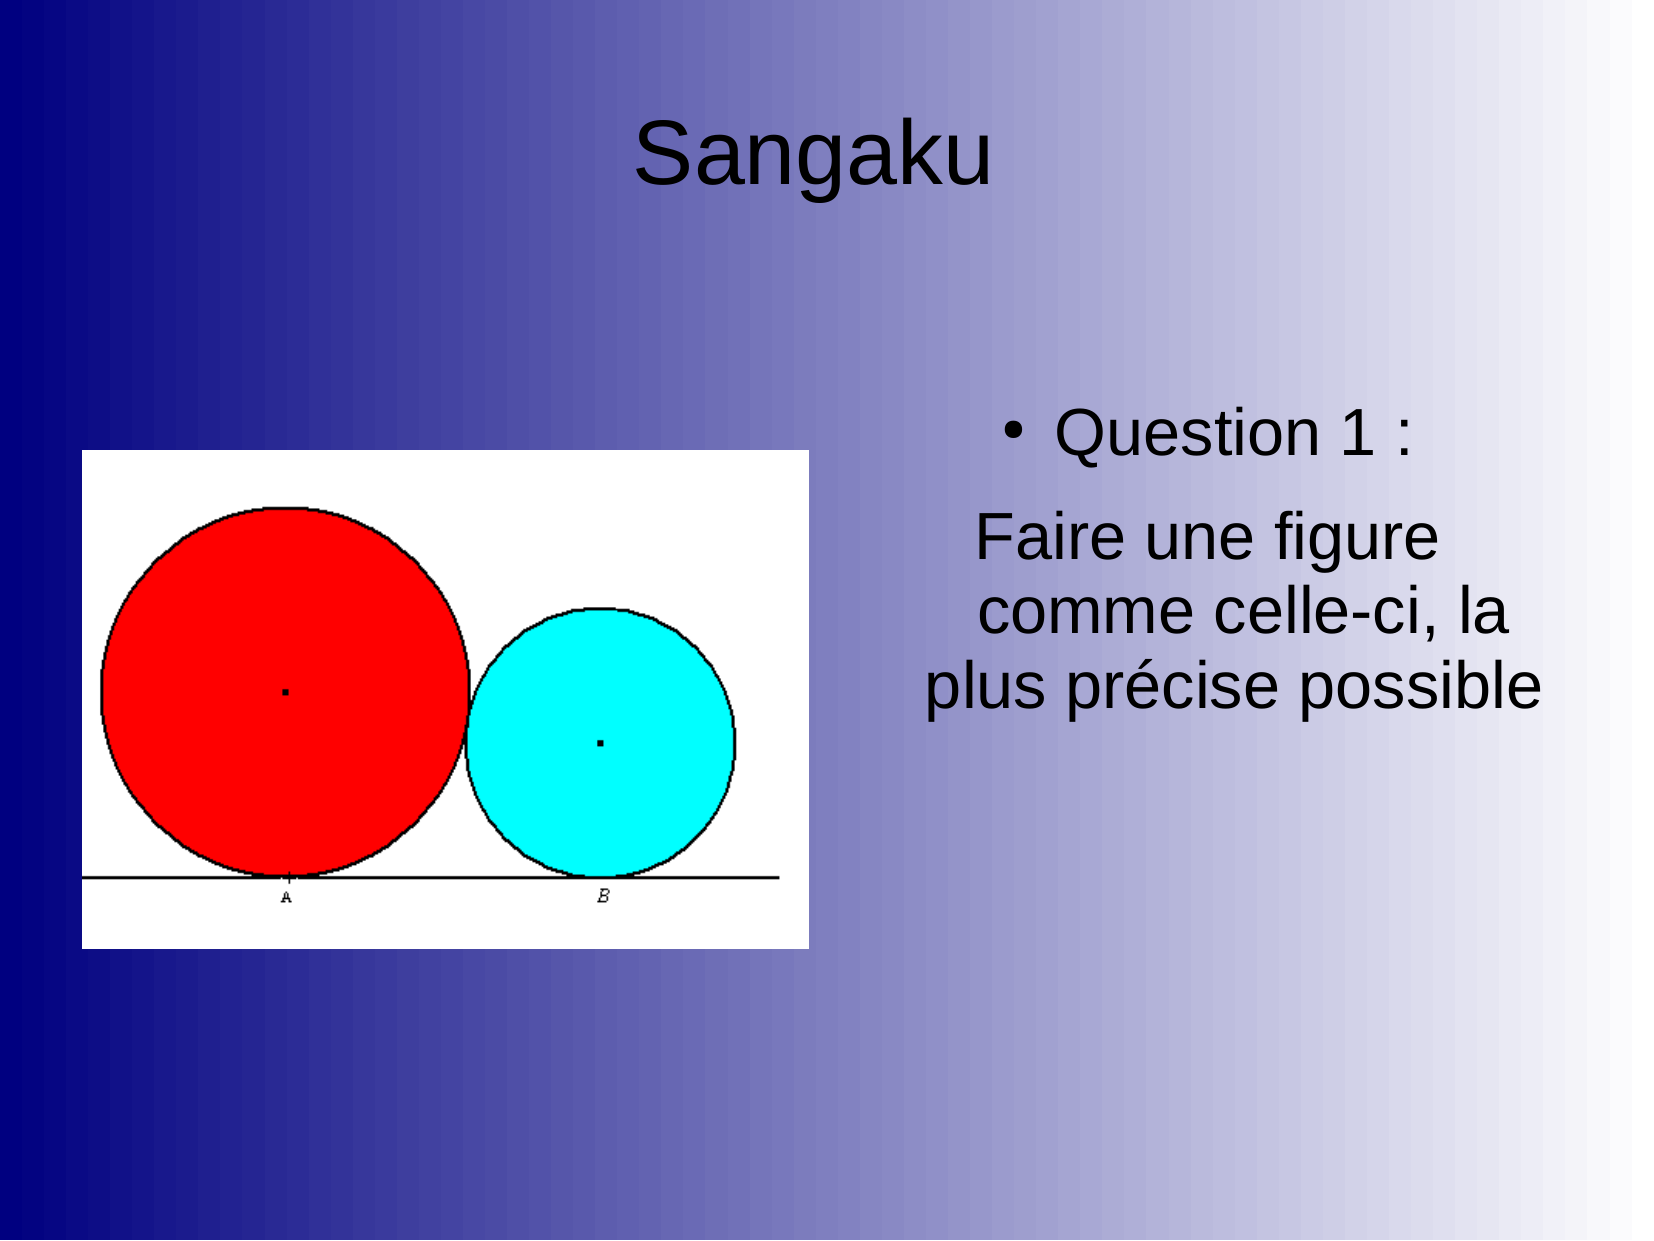

# Sangaku
Question 1 :
Faire une figure comme celle-ci, la plus précise possible